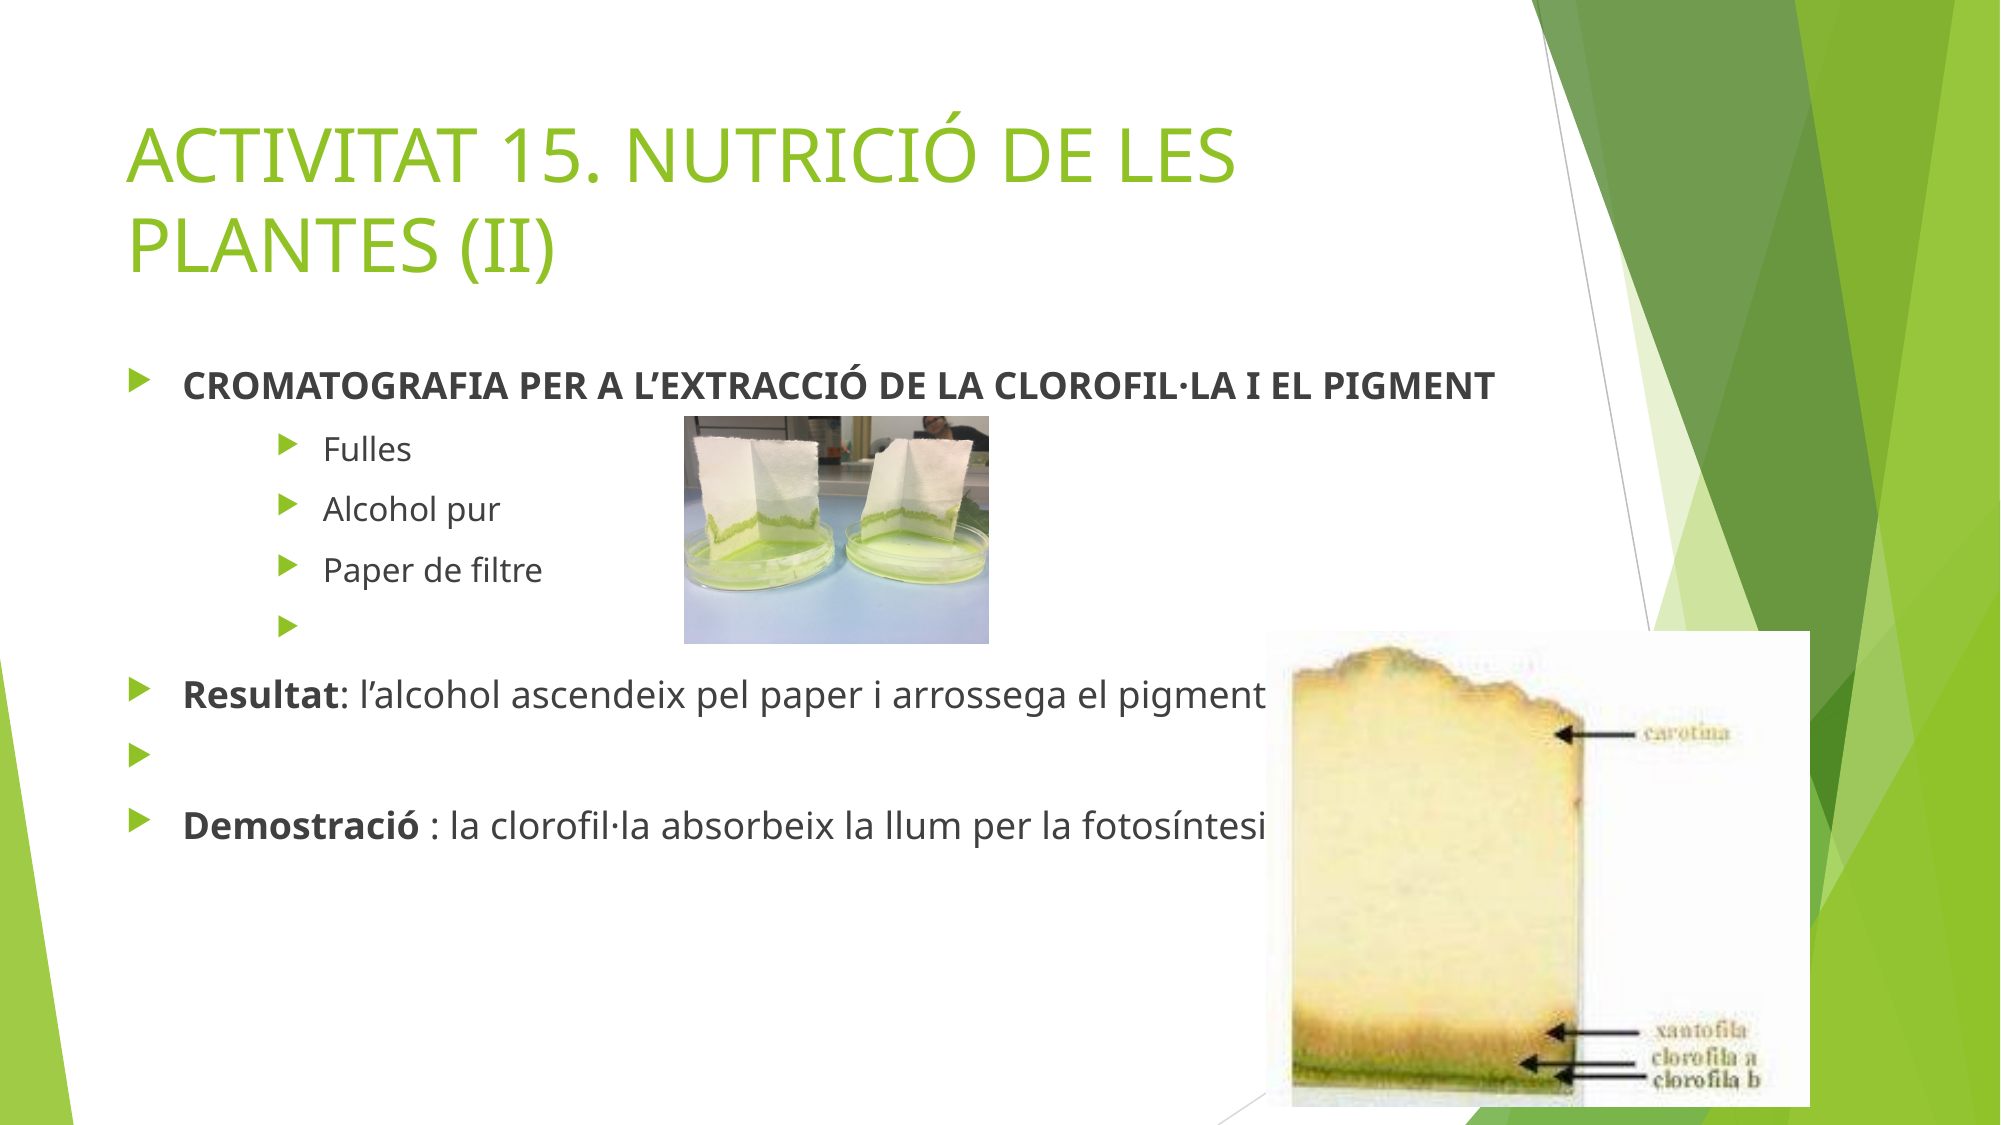

# ACTIVITAT 15. NUTRICIÓ DE LES PLANTES (II)
CROMATOGRAFIA PER A L’EXTRACCIÓ DE LA CLOROFIL·LA I EL PIGMENT
Fulles
Alcohol pur
Paper de filtre
Resultat: l’alcohol ascendeix pel paper i arrossega el pigment
Demostració : la clorofil·la absorbeix la llum per la fotosíntesi